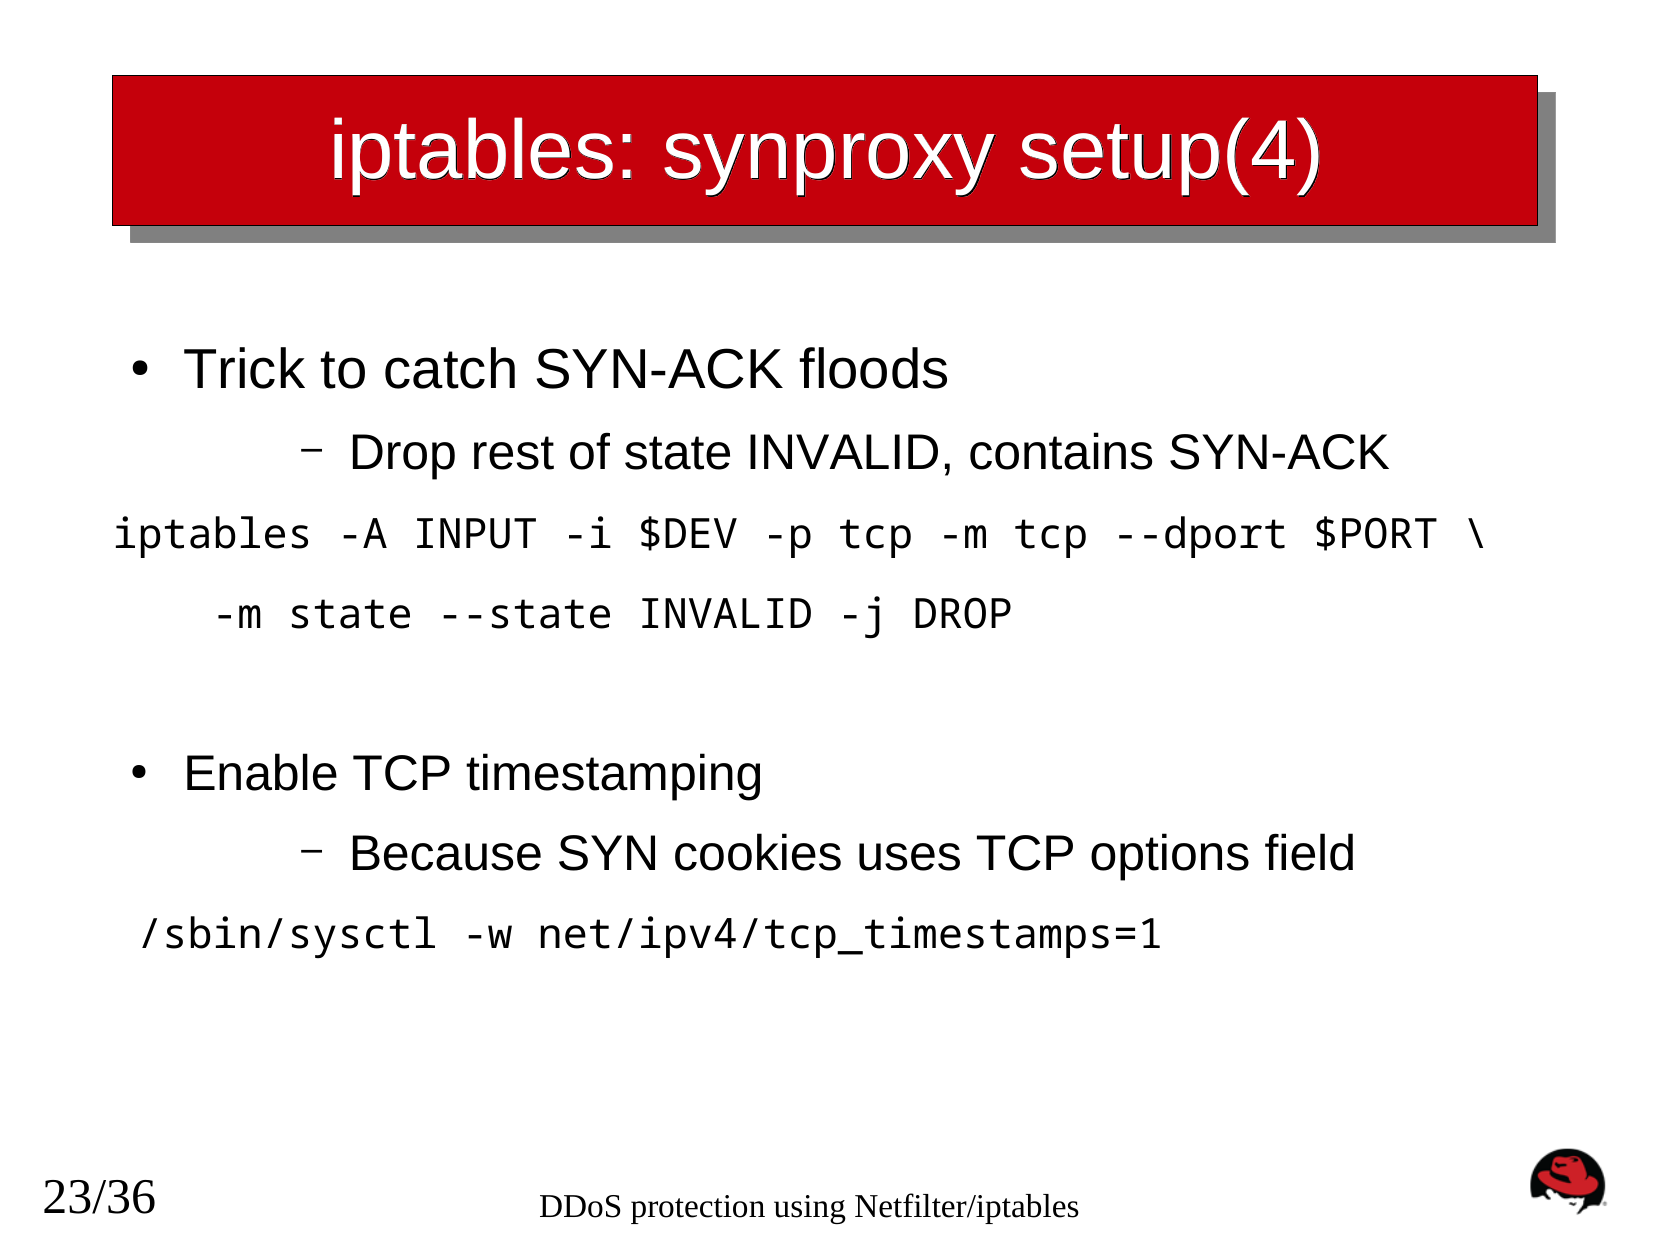

# iptables: synproxy setup(4)
Trick to catch SYN-ACK floods
Drop rest of state INVALID, contains SYN-ACK
iptables -A INPUT -i $DEV -p tcp -m tcp --dport $PORT \
 -m state --state INVALID -j DROP
Enable TCP timestamping
Because SYN cookies uses TCP options field
 /sbin/sysctl -w net/ipv4/tcp_timestamps=1